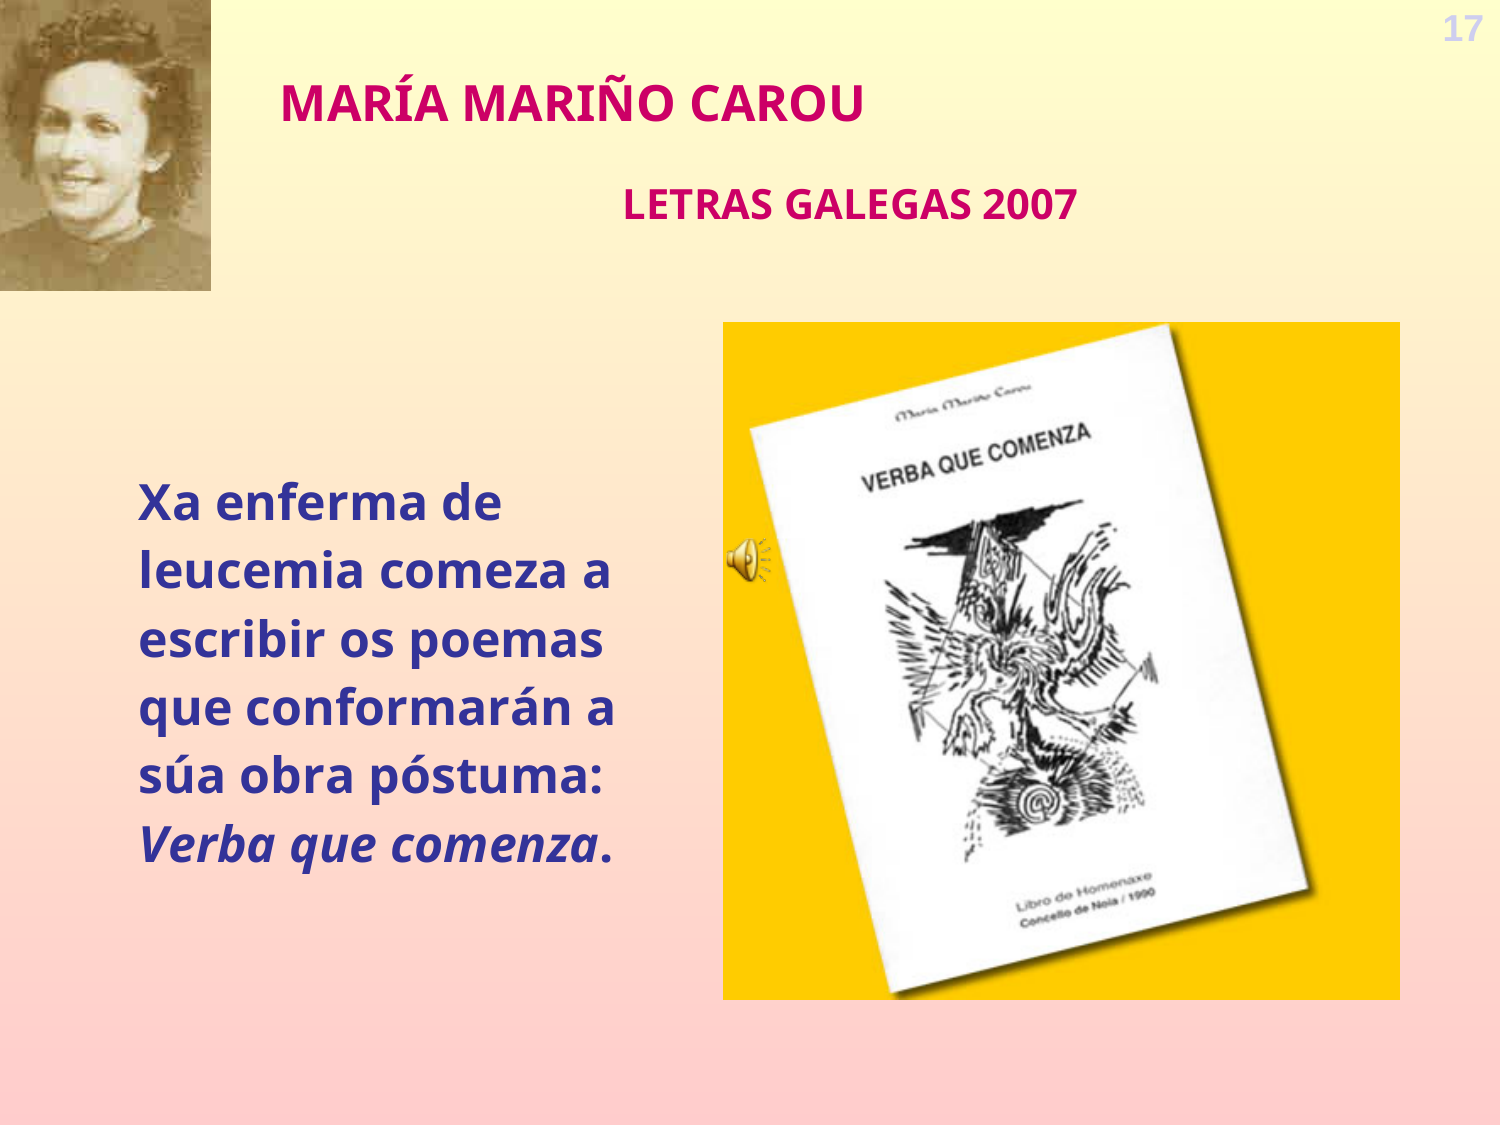

17
MARÍA MARIÑO CAROU
LETRAS GALEGAS 2007
Xa enferma de leucemia comeza a escribir os poemas que conformarán a súa obra póstuma: Verba que comenza.